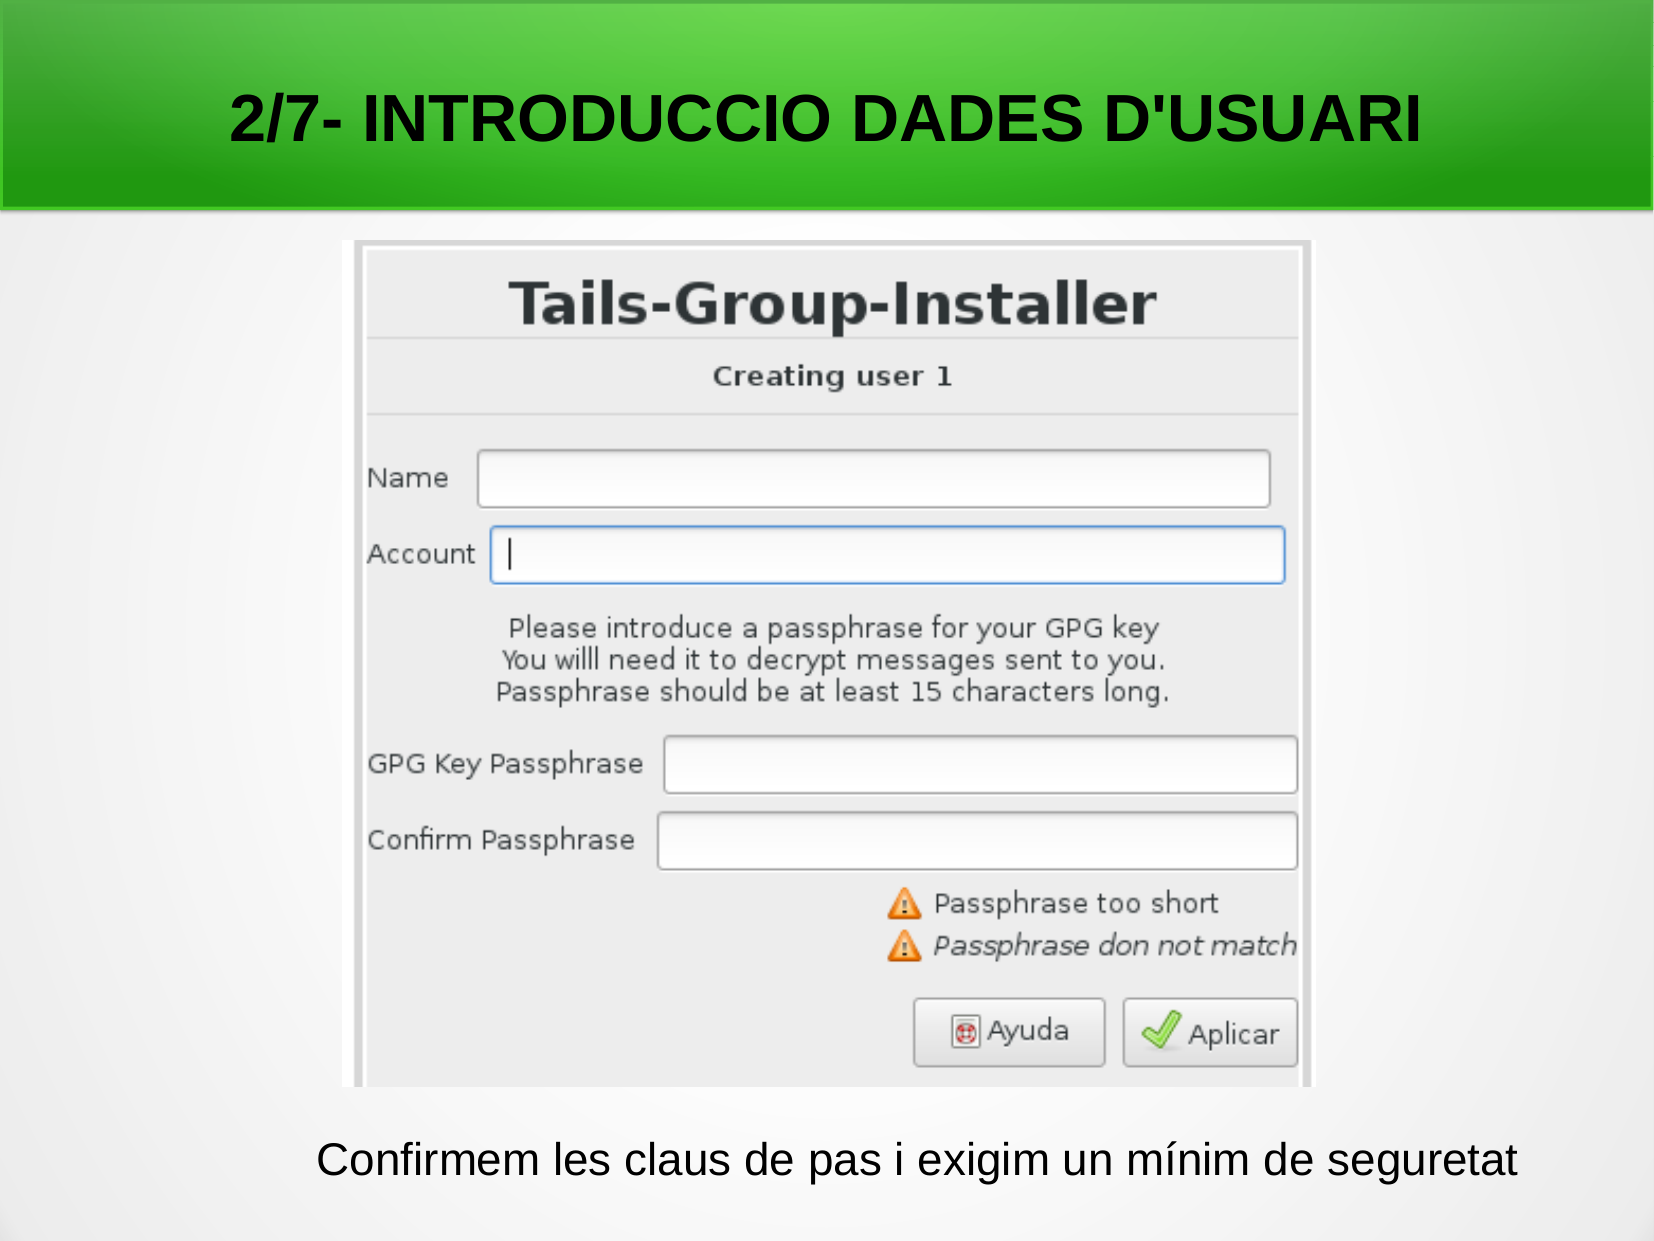

# 2/7- INTRODUCCIO DADES D'USUARI
Confirmem les claus de pas i exigim un mínim de seguretat